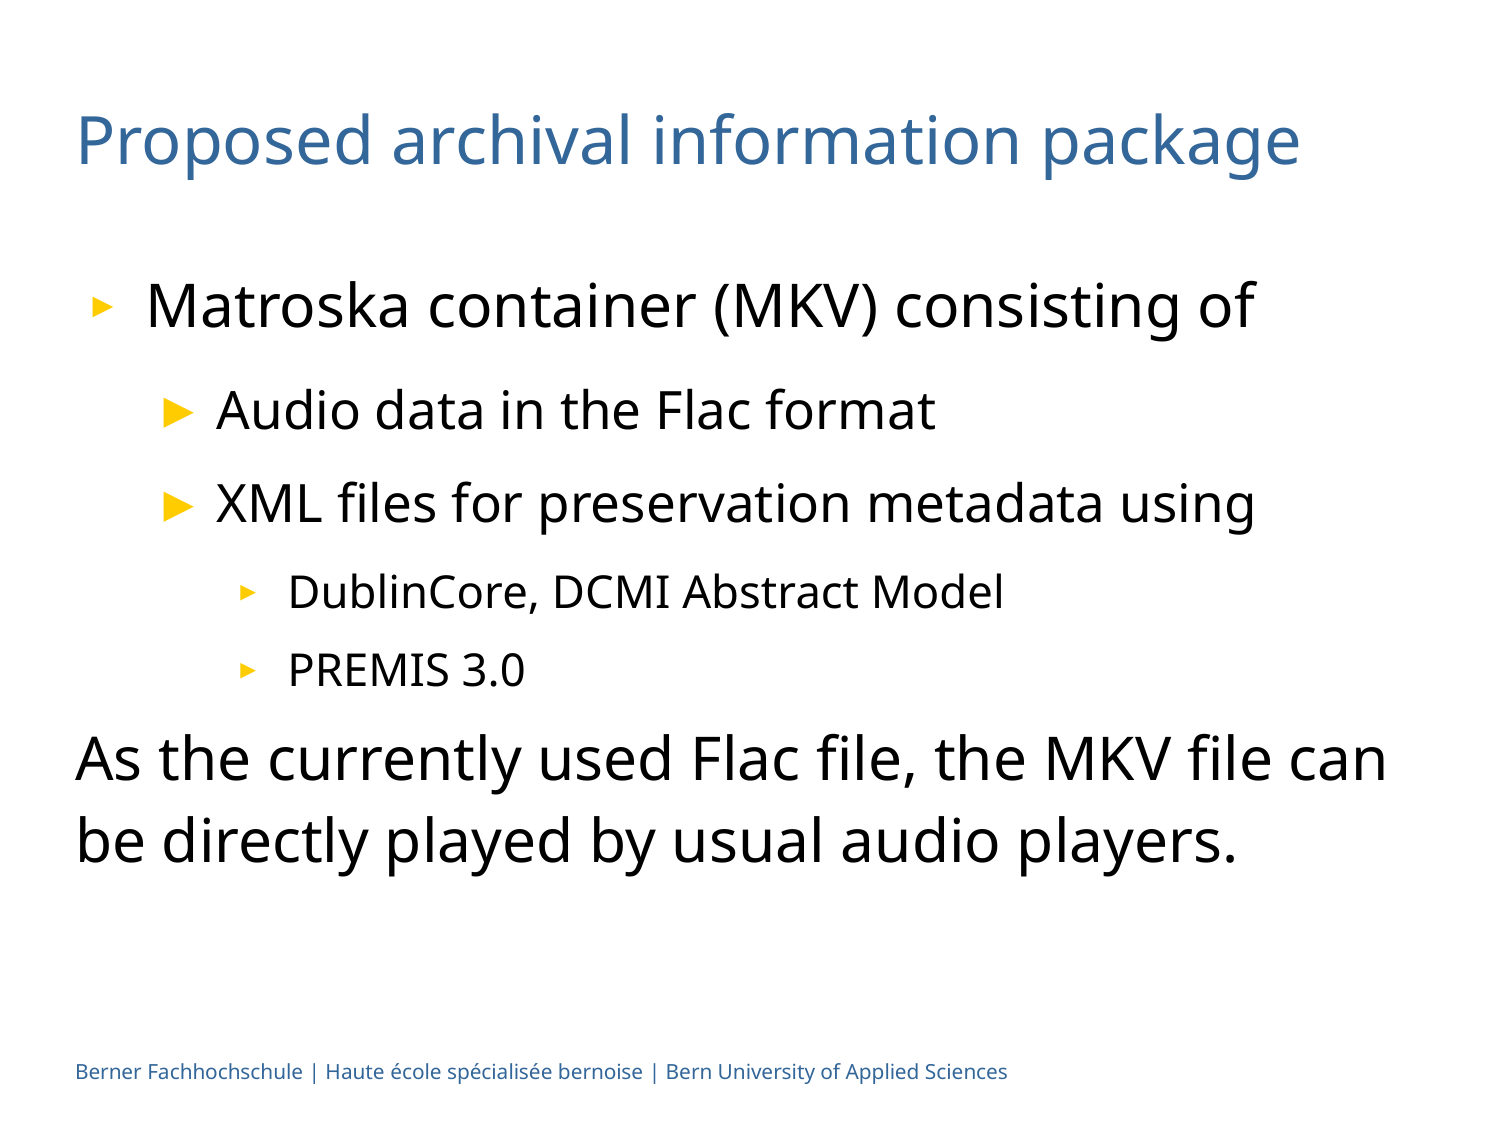

# Proposed archival information package
Matroska container (MKV) consisting of
Audio data in the Flac format
XML files for preservation metadata using
DublinCore, DCMI Abstract Model
PREMIS 3.0
As the currently used Flac file, the MKV file can be directly played by usual audio players.